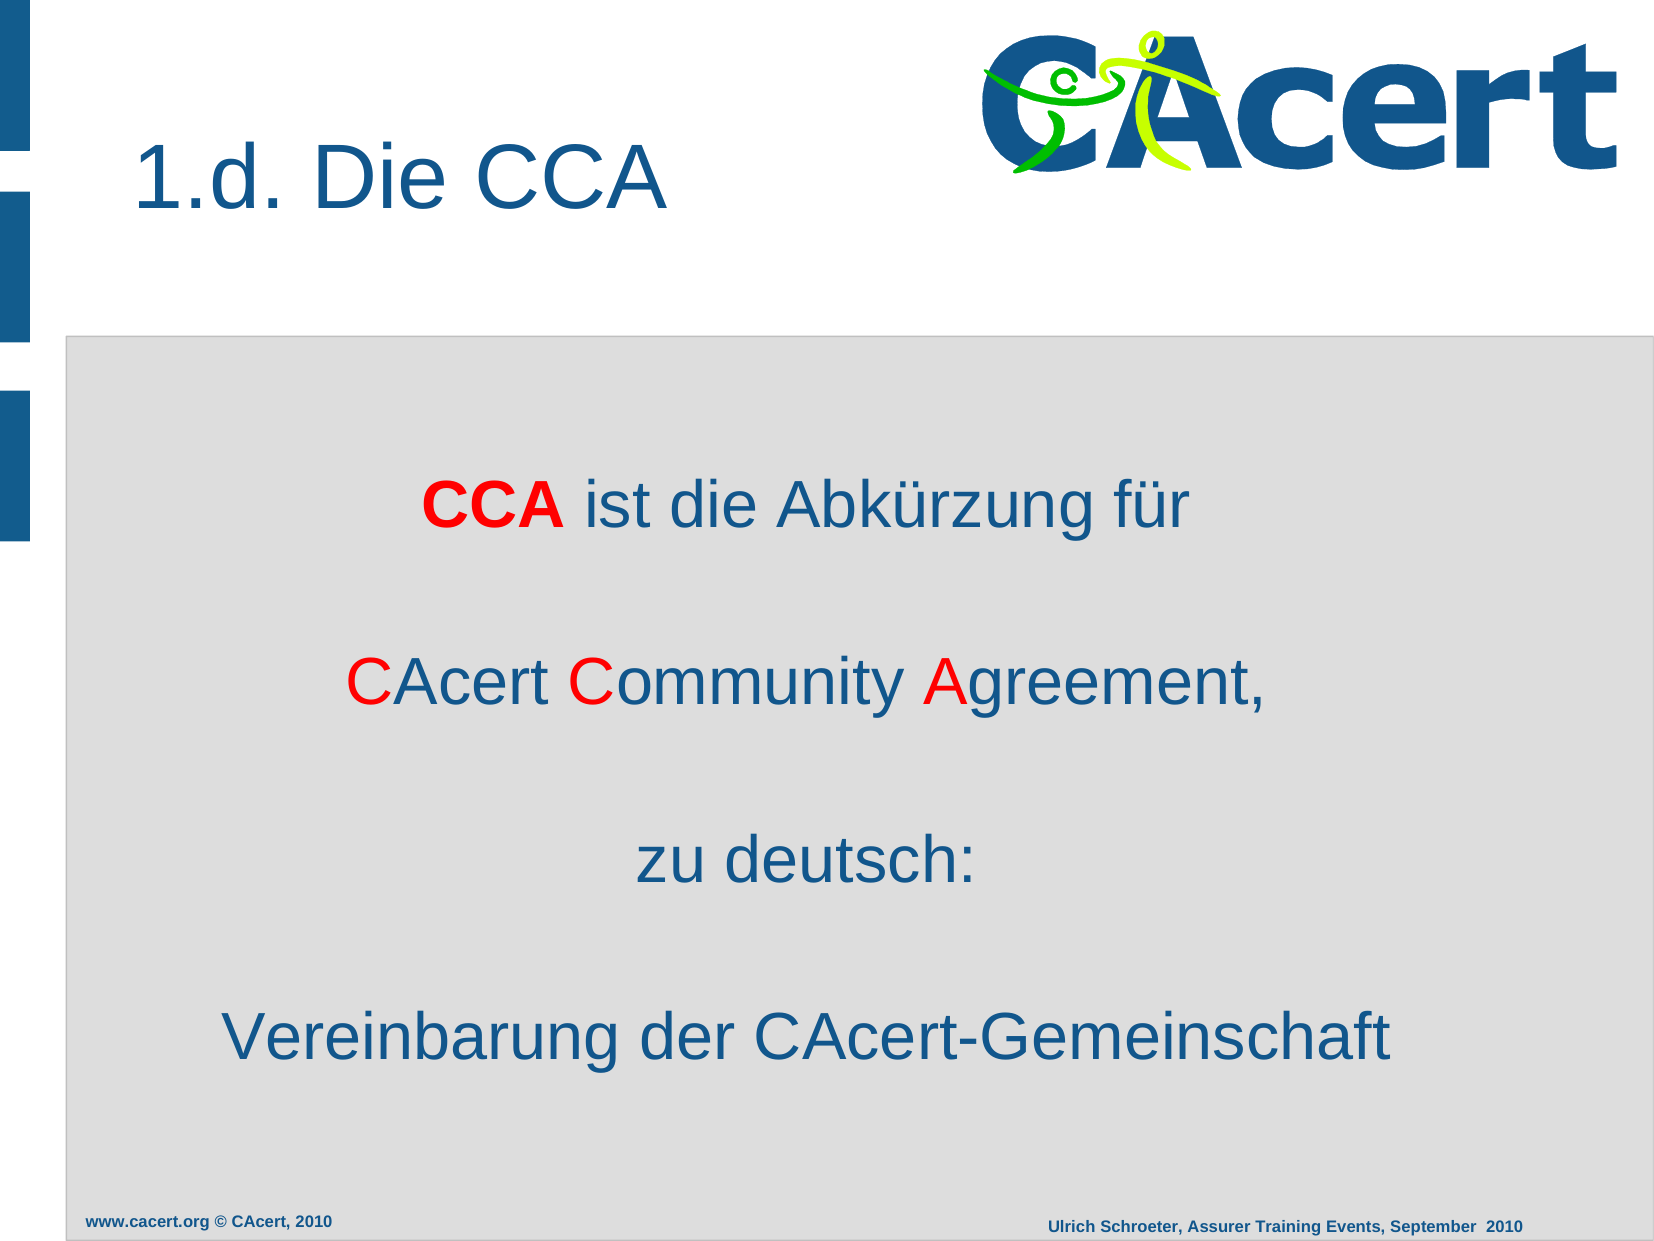

1.d. Die CCA
CCA ist die Abkürzung für
CAcert Community Agreement,
zu deutsch:
Vereinbarung der CAcert-Gemeinschaft